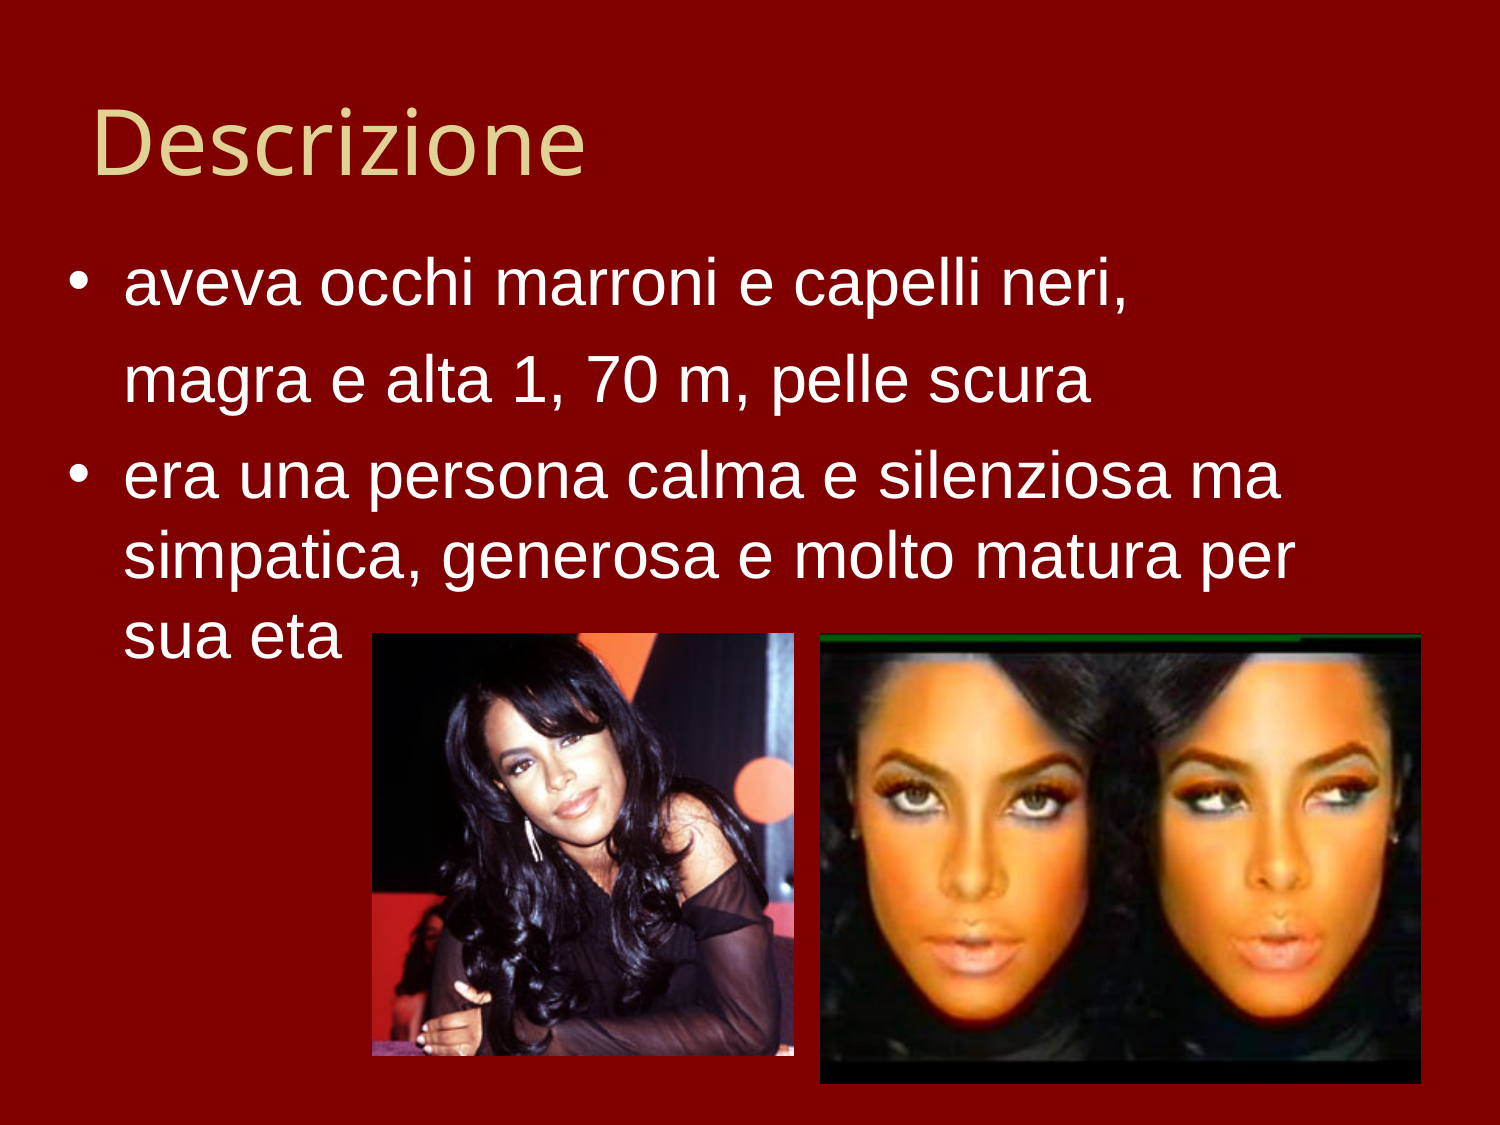

Descrizione
aveva occhi marroni e capelli neri,
 magra e alta 1, 70 m, pelle scura
era una persona calma e silenziosa ma simpatica, generosa e molto matura per sua eta